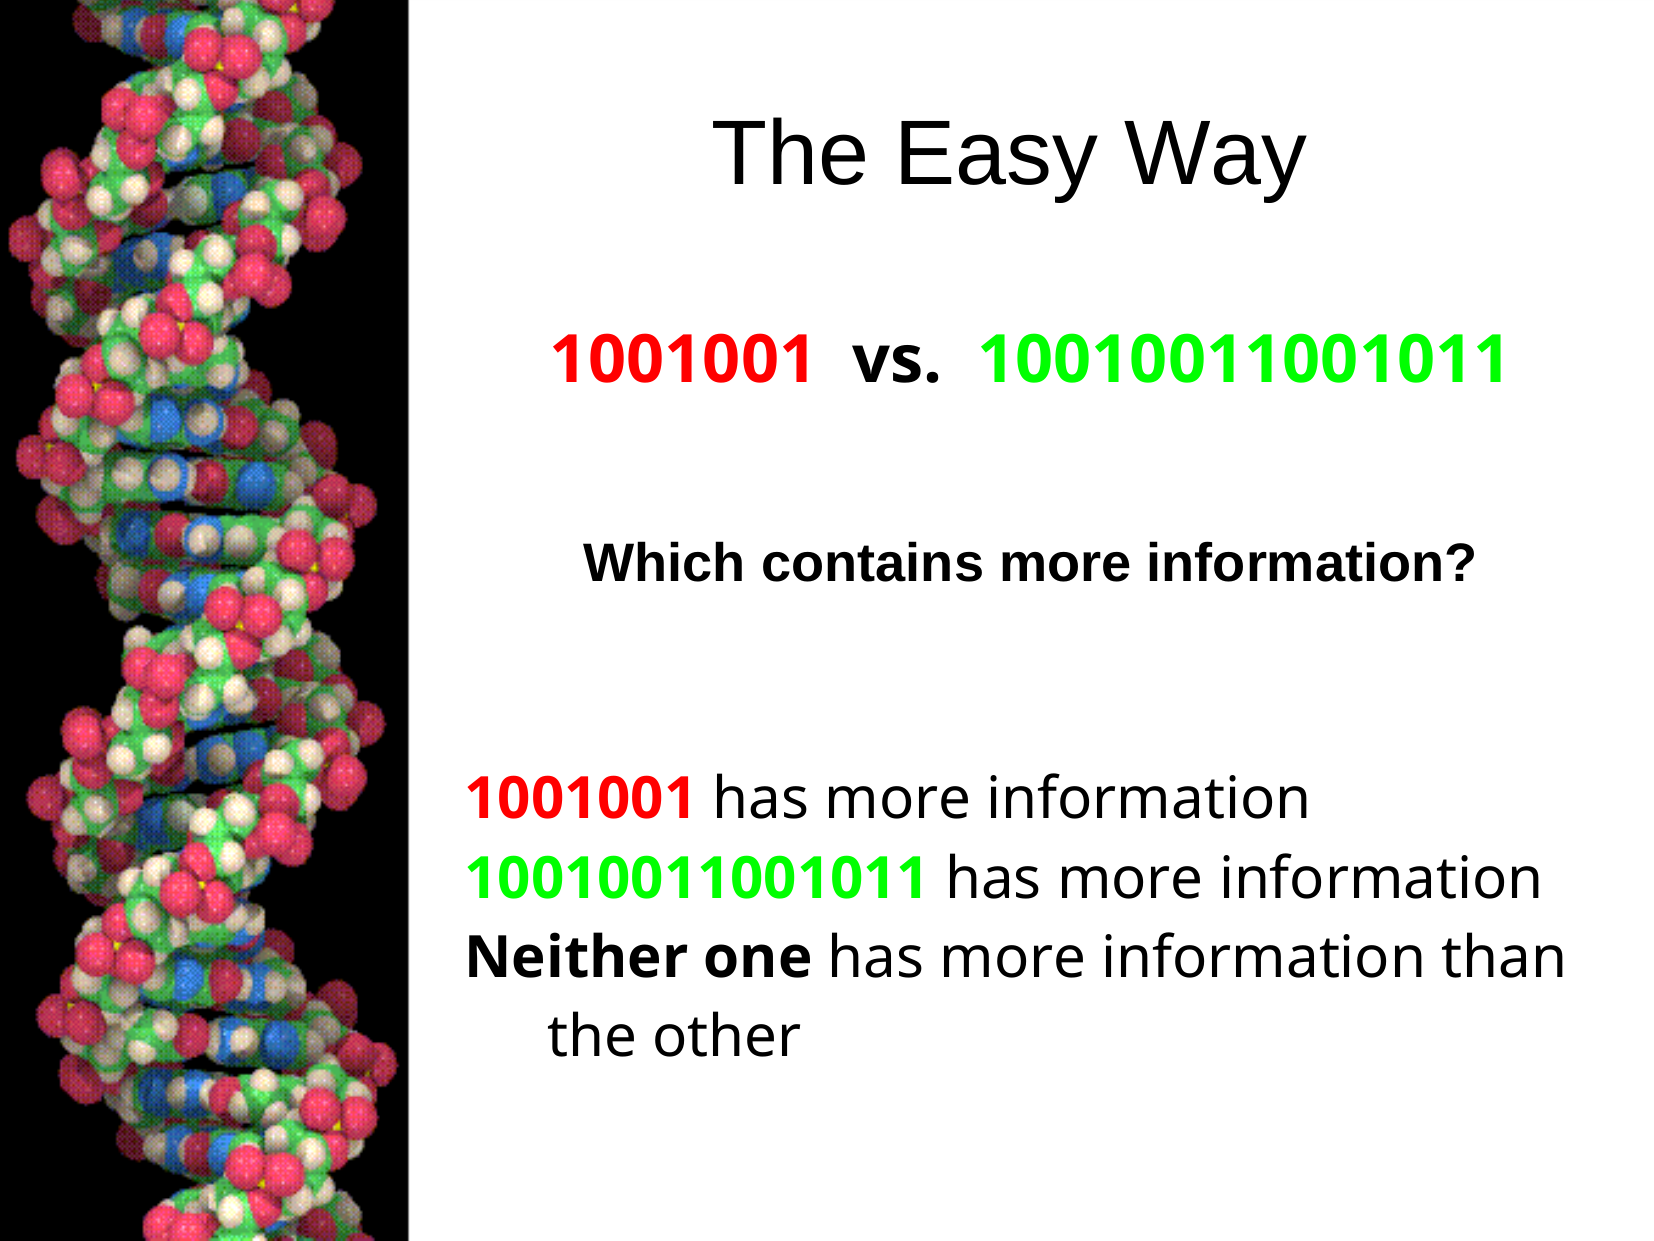

# The Easy Way
1001001 vs. 10010011001011
Which contains more information?
1001001 has more information
10010011001011 has more information
Neither one has more information than the other